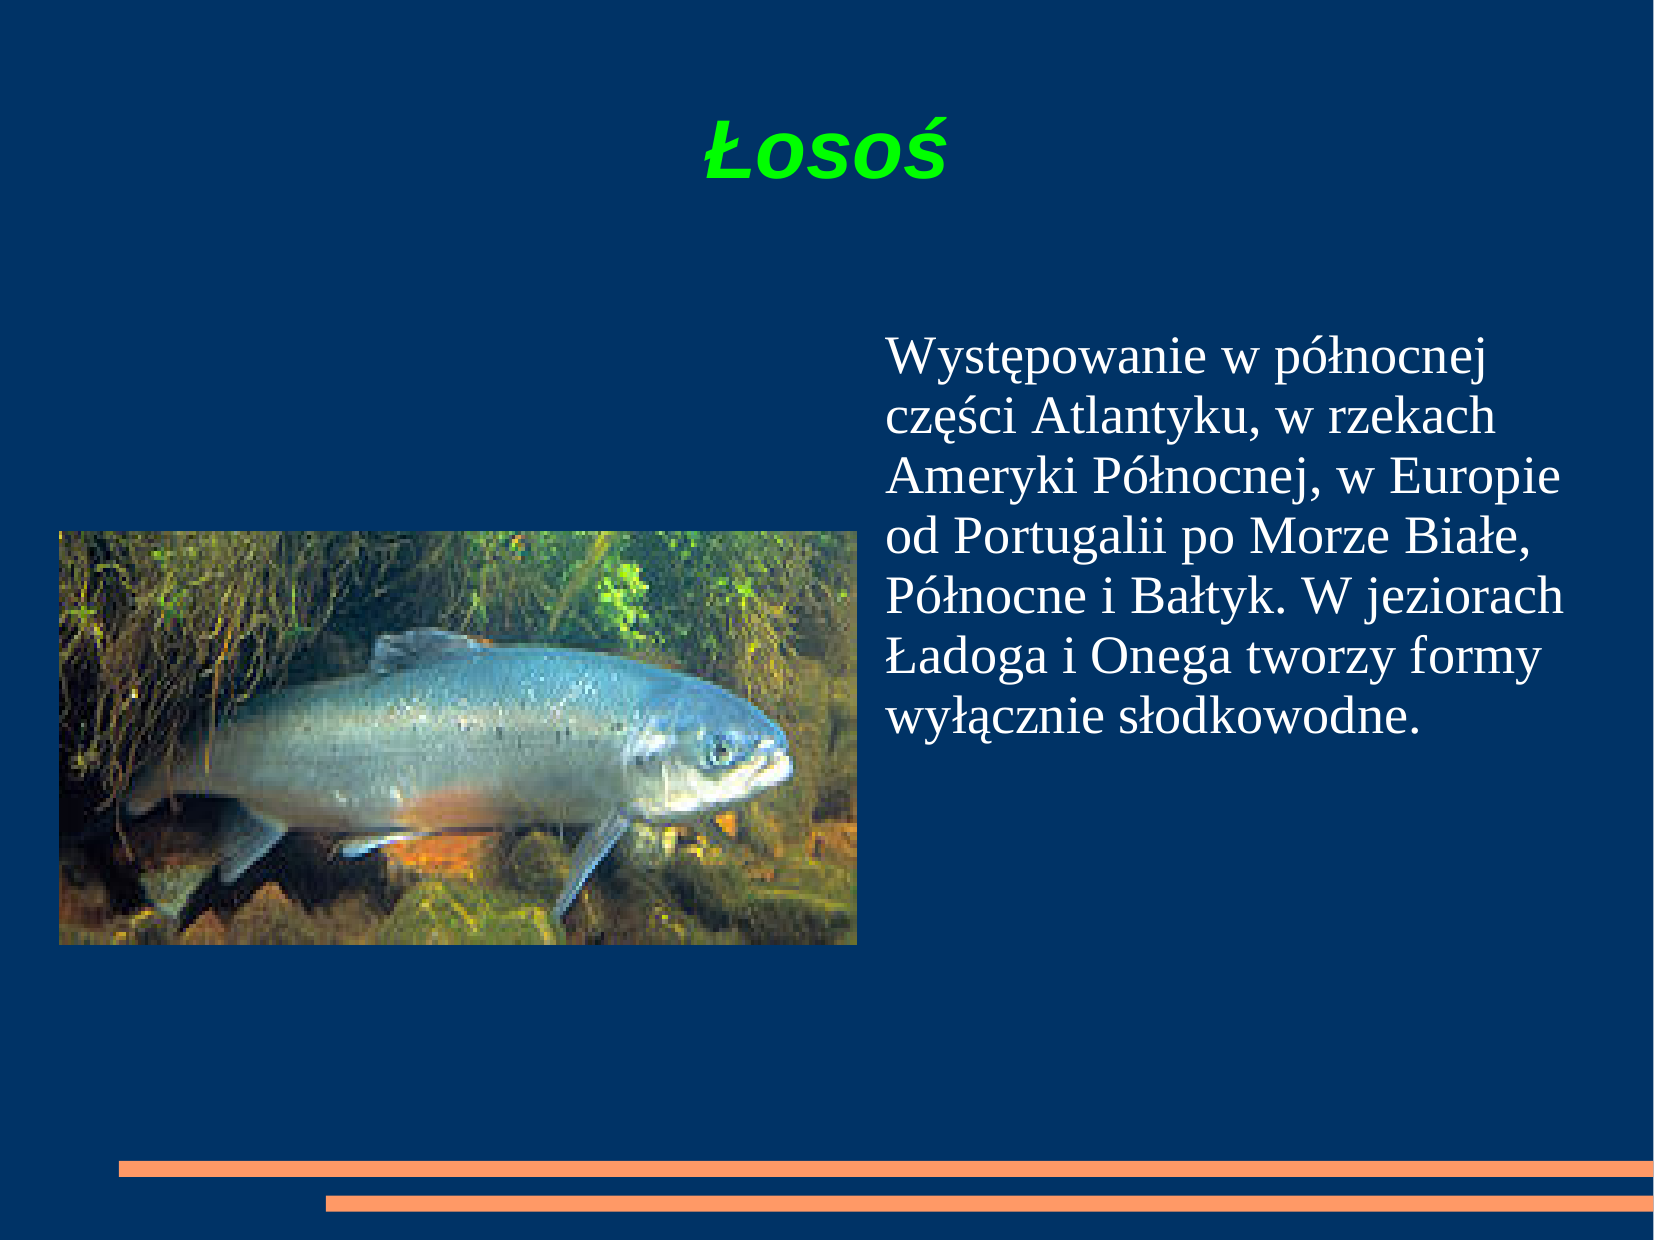

# Łosoś
Występowanie w północnej części Atlantyku, w rzekach Ameryki Północnej, w Europie od Portugalii po Morze Białe, Północne i Bałtyk. W jeziorach Ładoga i Onega tworzy formy wyłącznie słodkowodne.